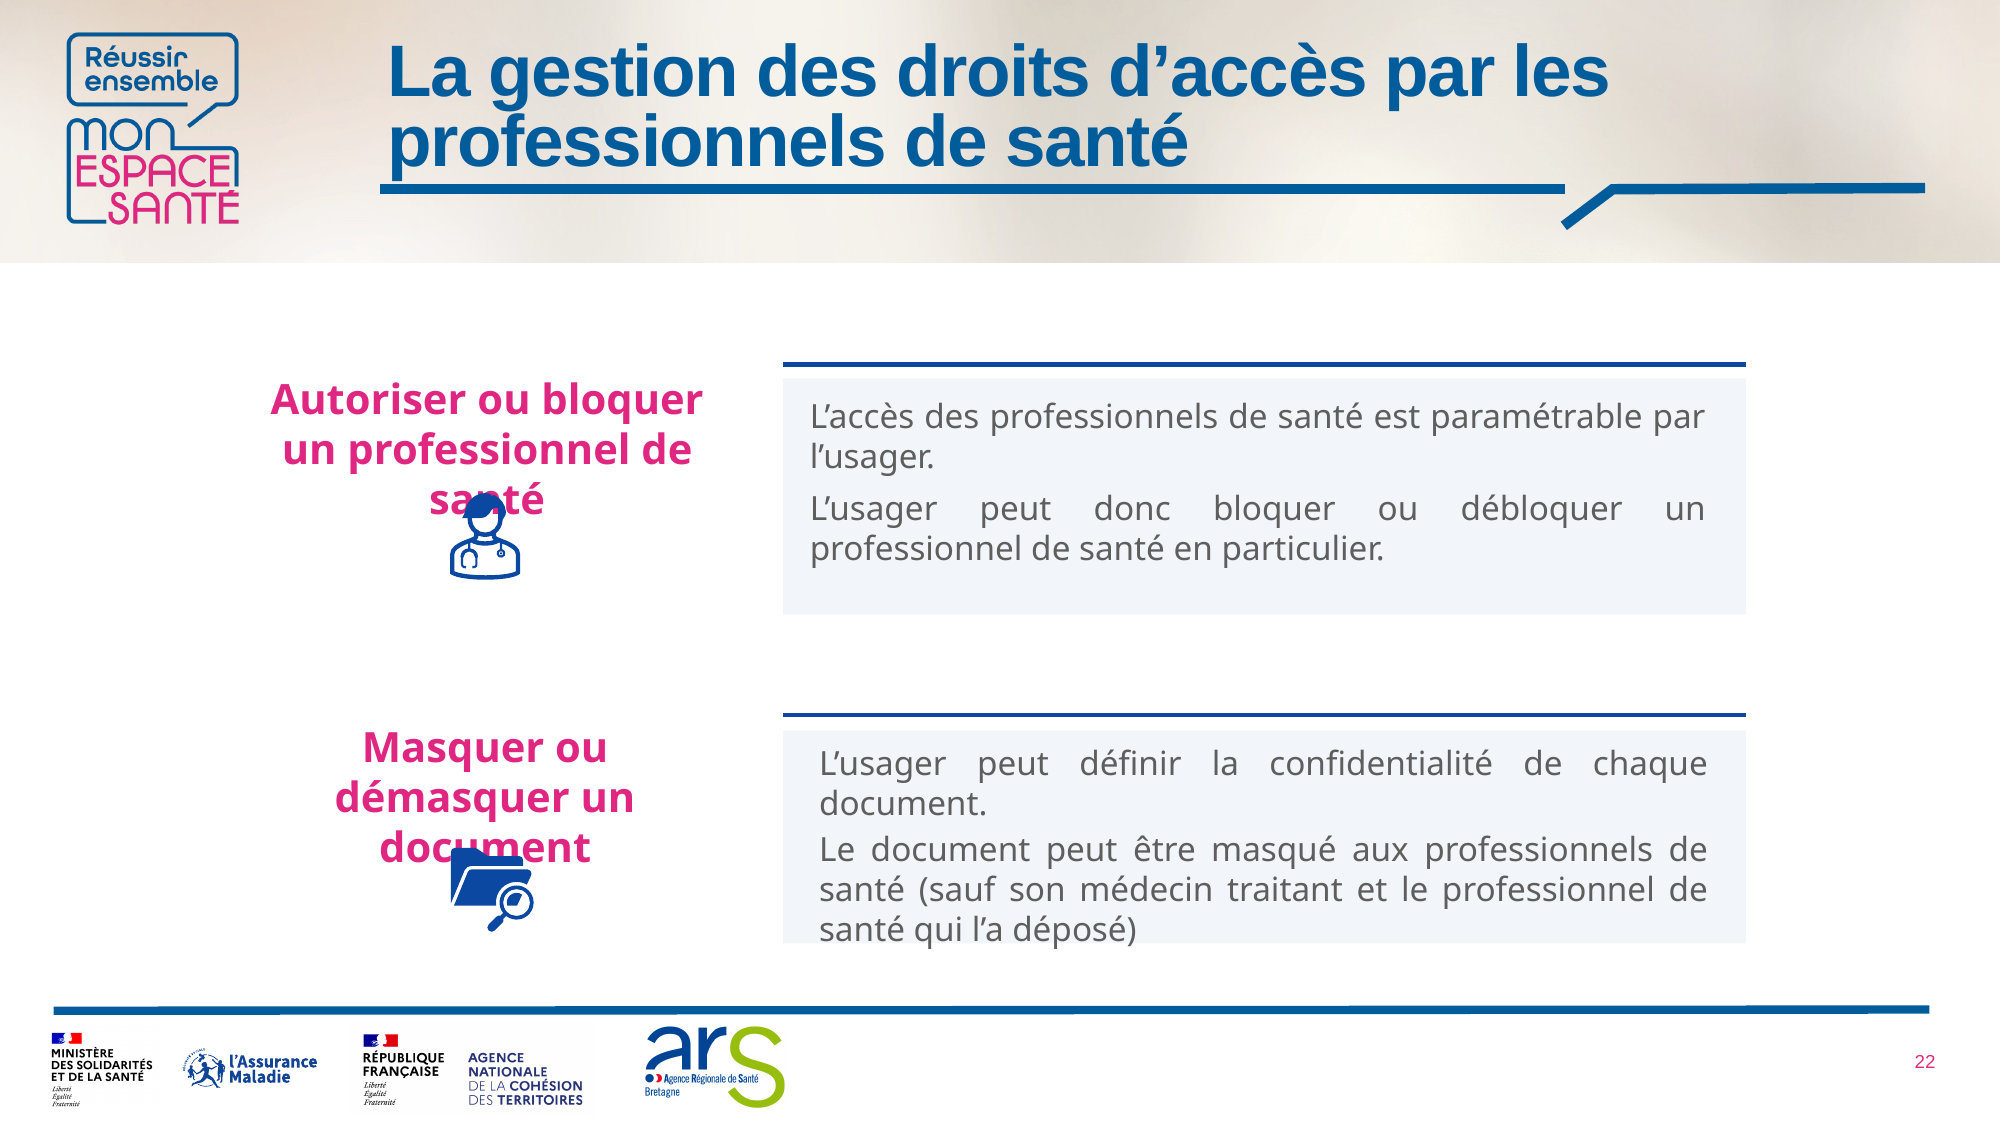

# La gestion des droits d’accès par les professionnels de santé
Autoriser ou bloquer un professionnel de santé
L’accès des professionnels de santé est paramétrable par l’usager.
L’usager peut donc bloquer ou débloquer un professionnel de santé en particulier.
Masquer ou démasquer un document
L’usager peut définir la confidentialité de chaque document.
Le document peut être masqué aux professionnels de santé (sauf son médecin traitant et le professionnel de santé qui l’a déposé)
22